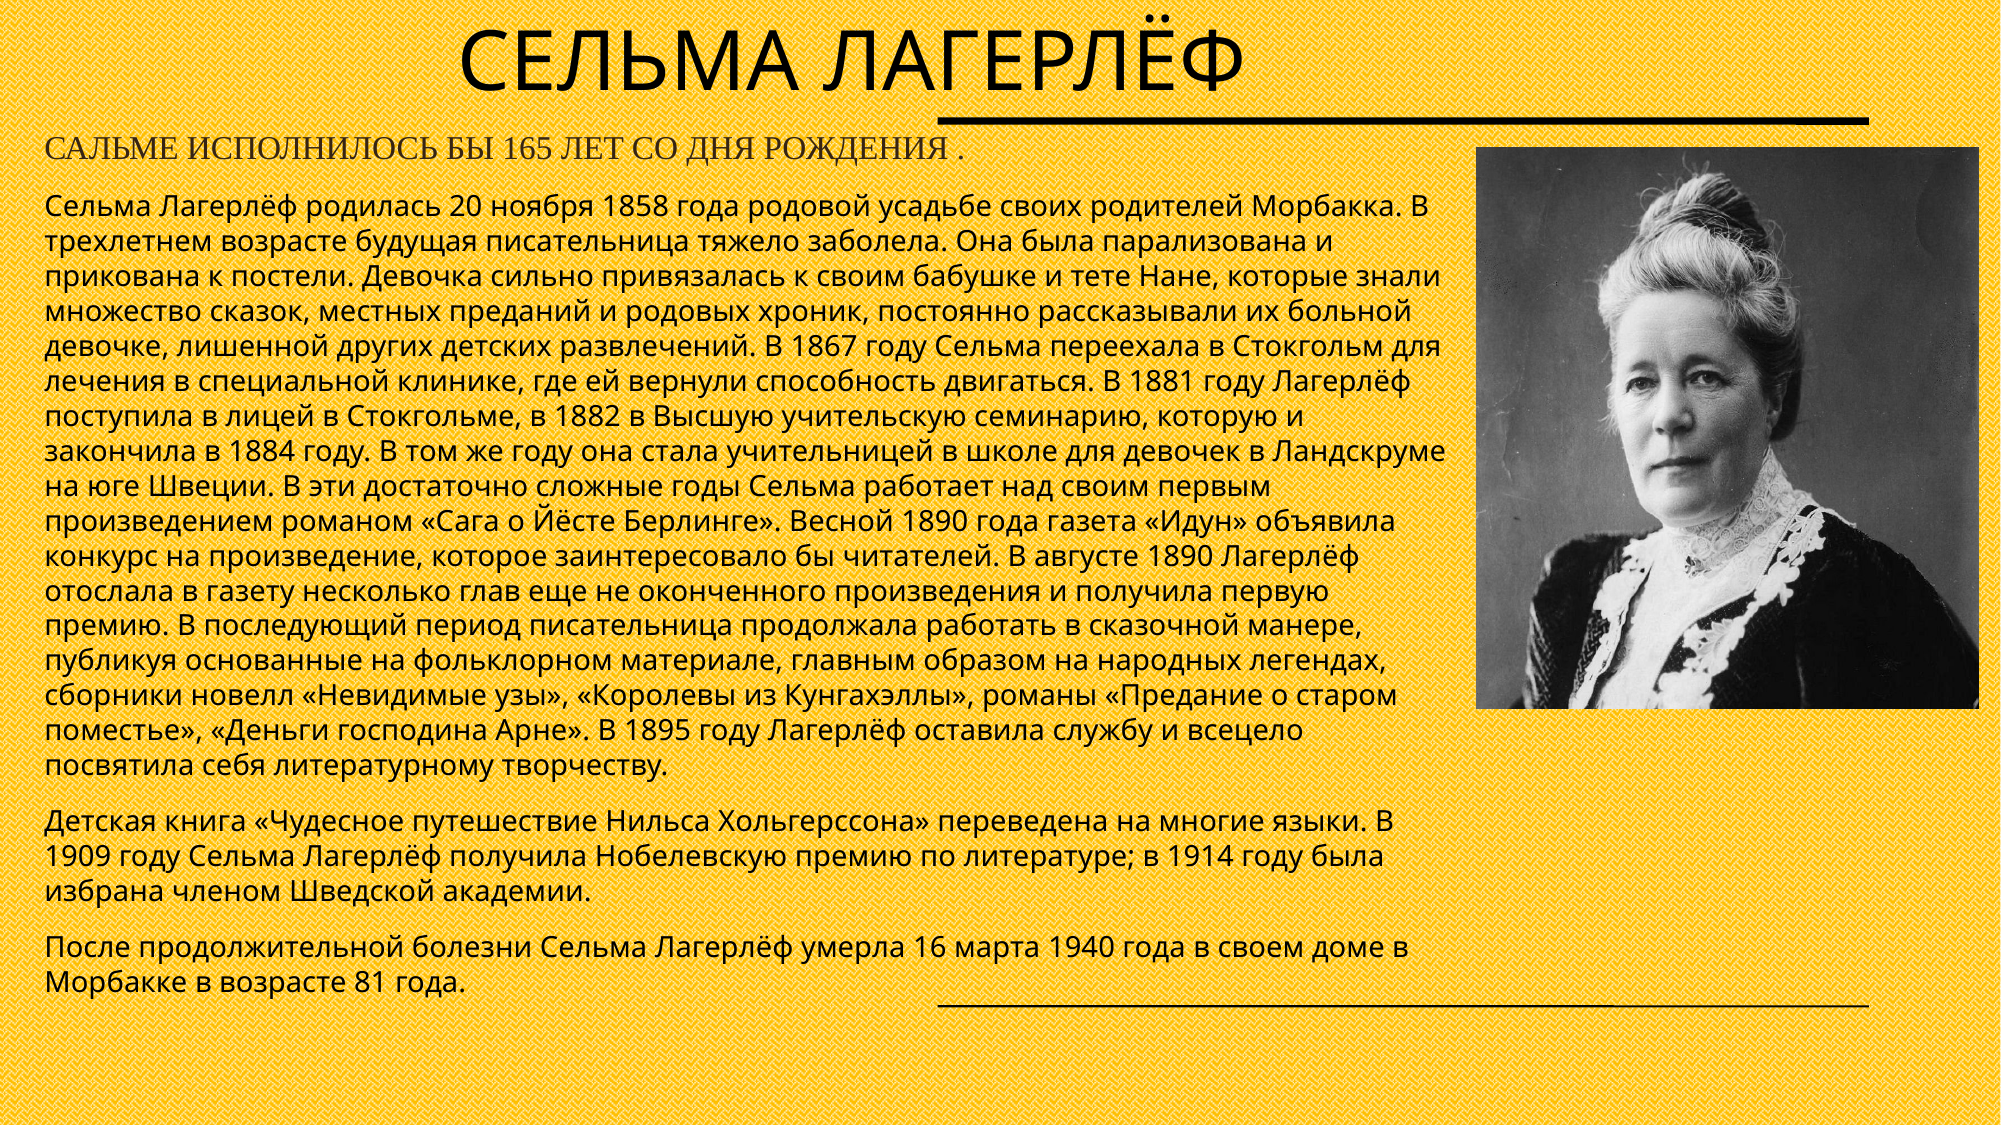

# Сельма Лагерлёф
САЛЬМЕ ИСПОЛНИЛОСЬ БЫ 165 ЛЕТ СО ДНЯ РОЖДЕНИЯ .
Сельма Лагерлёф родилась 20 ноября 1858 года родовой усадьбе своих родителей Морбакка. В трехлетнем возрасте будущая писательница тяжело заболела. Она была парализована и прикована к постели. Девочка сильно привязалась к своим бабушке и тете Нане, которые знали множество сказок, местных преданий и родовых хроник, постоянно рассказывали их больной девочке, лишенной других детских развлечений. В 1867 году Сельма переехала в Стокгольм для лечения в специальной клинике, где ей вернули способность двигаться. В 1881 году Лагерлёф поступила в лицей в Стокгольме, в 1882 в Высшую учительскую семинарию, которую и закончила в 1884 году. В том же году она стала учительницей в школе для девочек в Ландскруме на юге Швеции. В эти достаточно сложные годы Сельма работает над своим первым произведением романом «Сага о Йёсте Берлинге». Весной 1890 года газета «Идун» объявила конкурс на произведение, которое заинтересовало бы читателей. В августе 1890 Лагерлёф отослала в газету несколько глав еще не оконченного произведения и получила первую премию. В последующий период писательница продолжала работать в сказочной манере, публикуя основанные на фольклорном материале, главным образом на народных легендах, сборники новелл «Невидимые узы», «Королевы из Кунгахэллы», романы «Предание о старом поместье», «Деньги господина Арне». В 1895 году Лагерлёф оставила службу и всецело посвятила себя литературному творчеству.
Детская книга «Чудесное путешествие Нильса Хольгерссона» переведена на многие языки. В 1909 году Сельма Лагерлёф получила Нобелевскую премию по литературе; в 1914 году была избрана членом Шведской академии.
После продолжительной болезни Сельма Лагерлёф умерла 16 марта 1940 года в своем доме в Морбакке в возрасте 81 года.